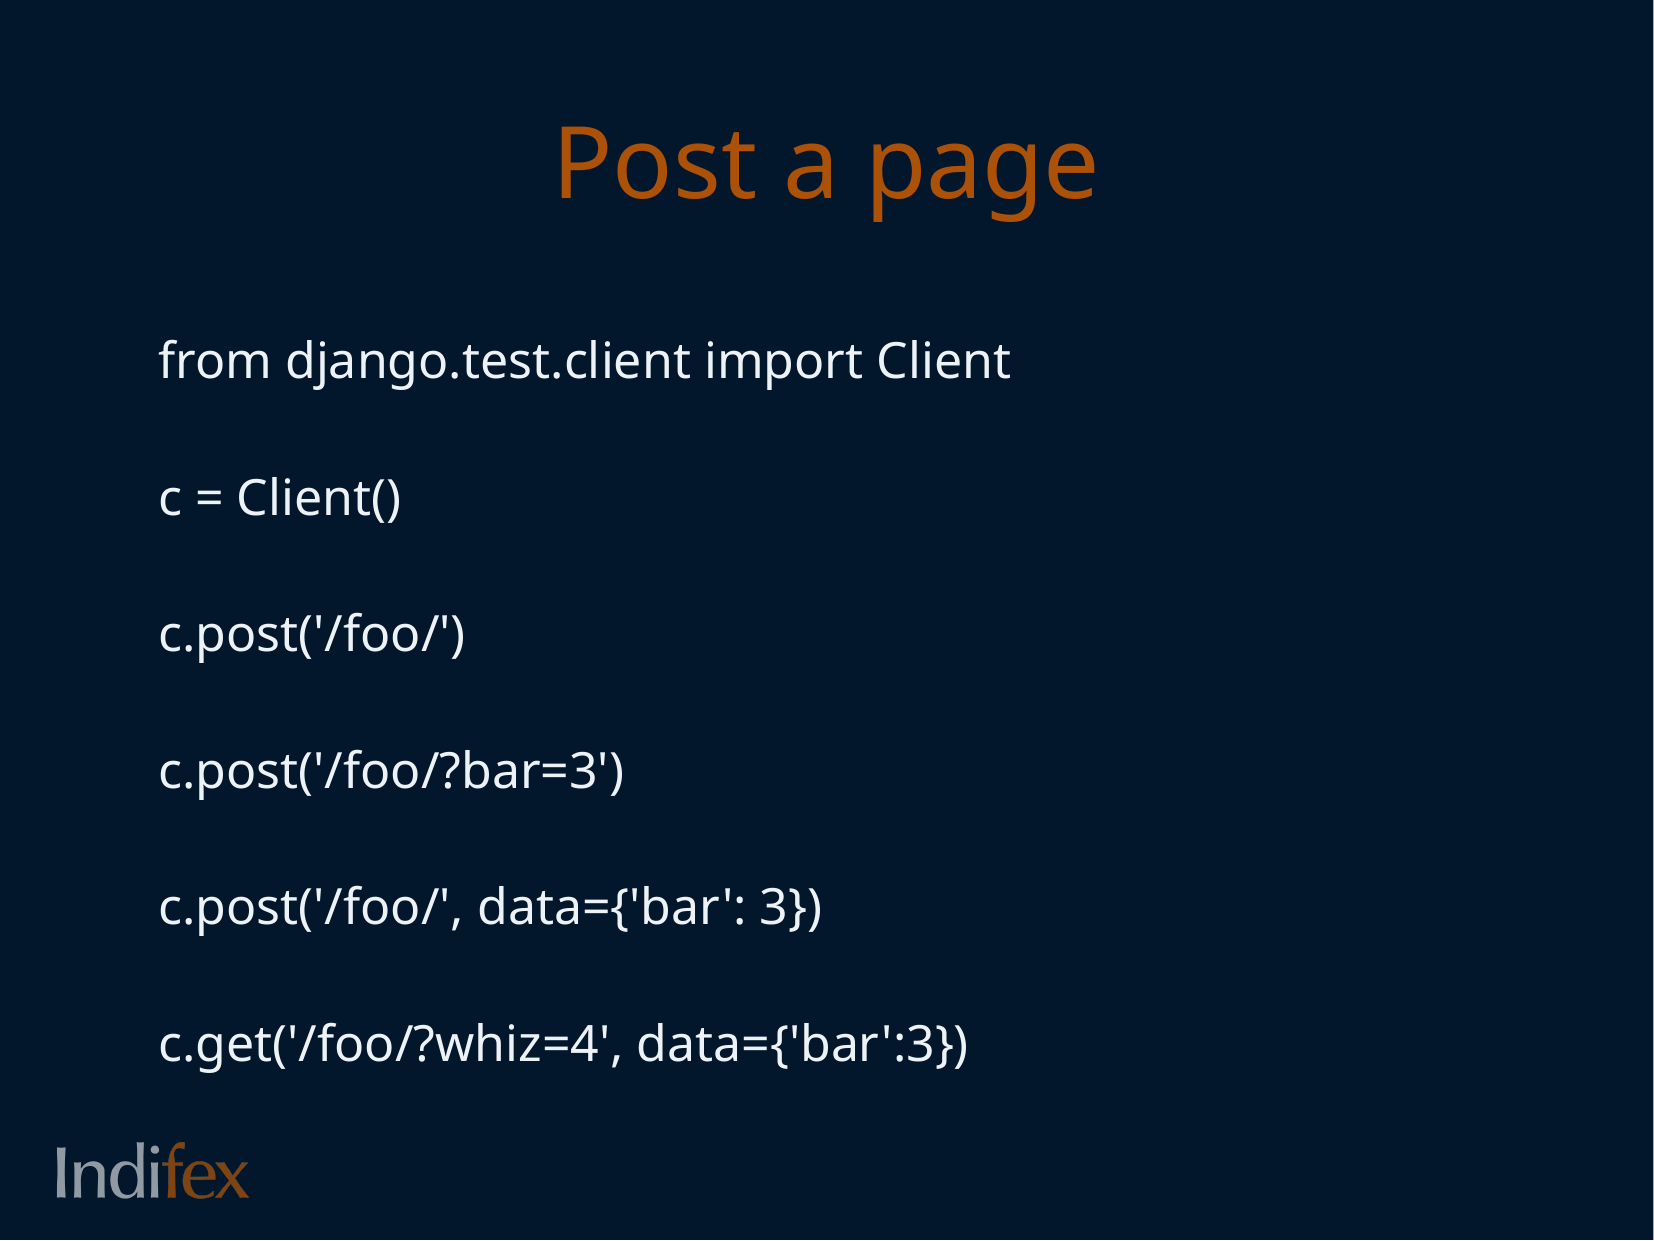

# Post a page
from django.test.client import Client
c = Client()
c.post('/foo/')
c.post('/foo/?bar=3')
c.post('/foo/', data={'bar': 3})
c.get('/foo/?whiz=4', data={'bar':3})